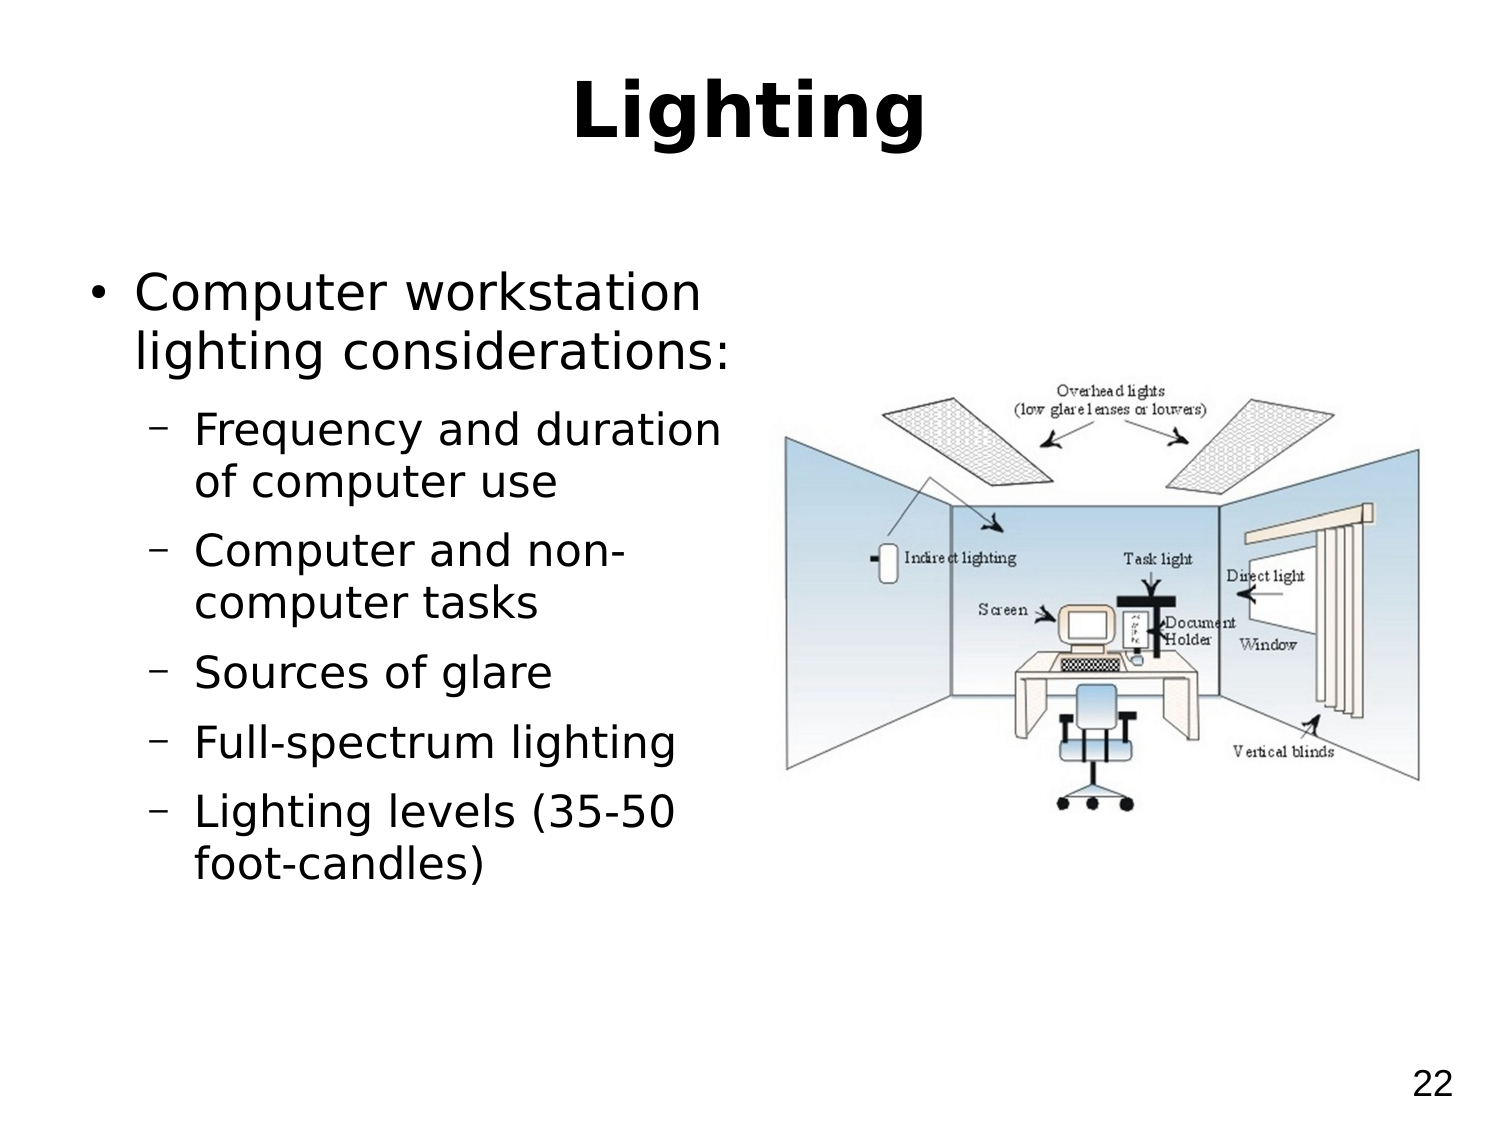

# Lighting
Computer workstation lighting considerations:
Frequency and duration of computer use
Computer and non-computer tasks
Sources of glare
Full-spectrum lighting
Lighting levels (35-50 foot-candles)